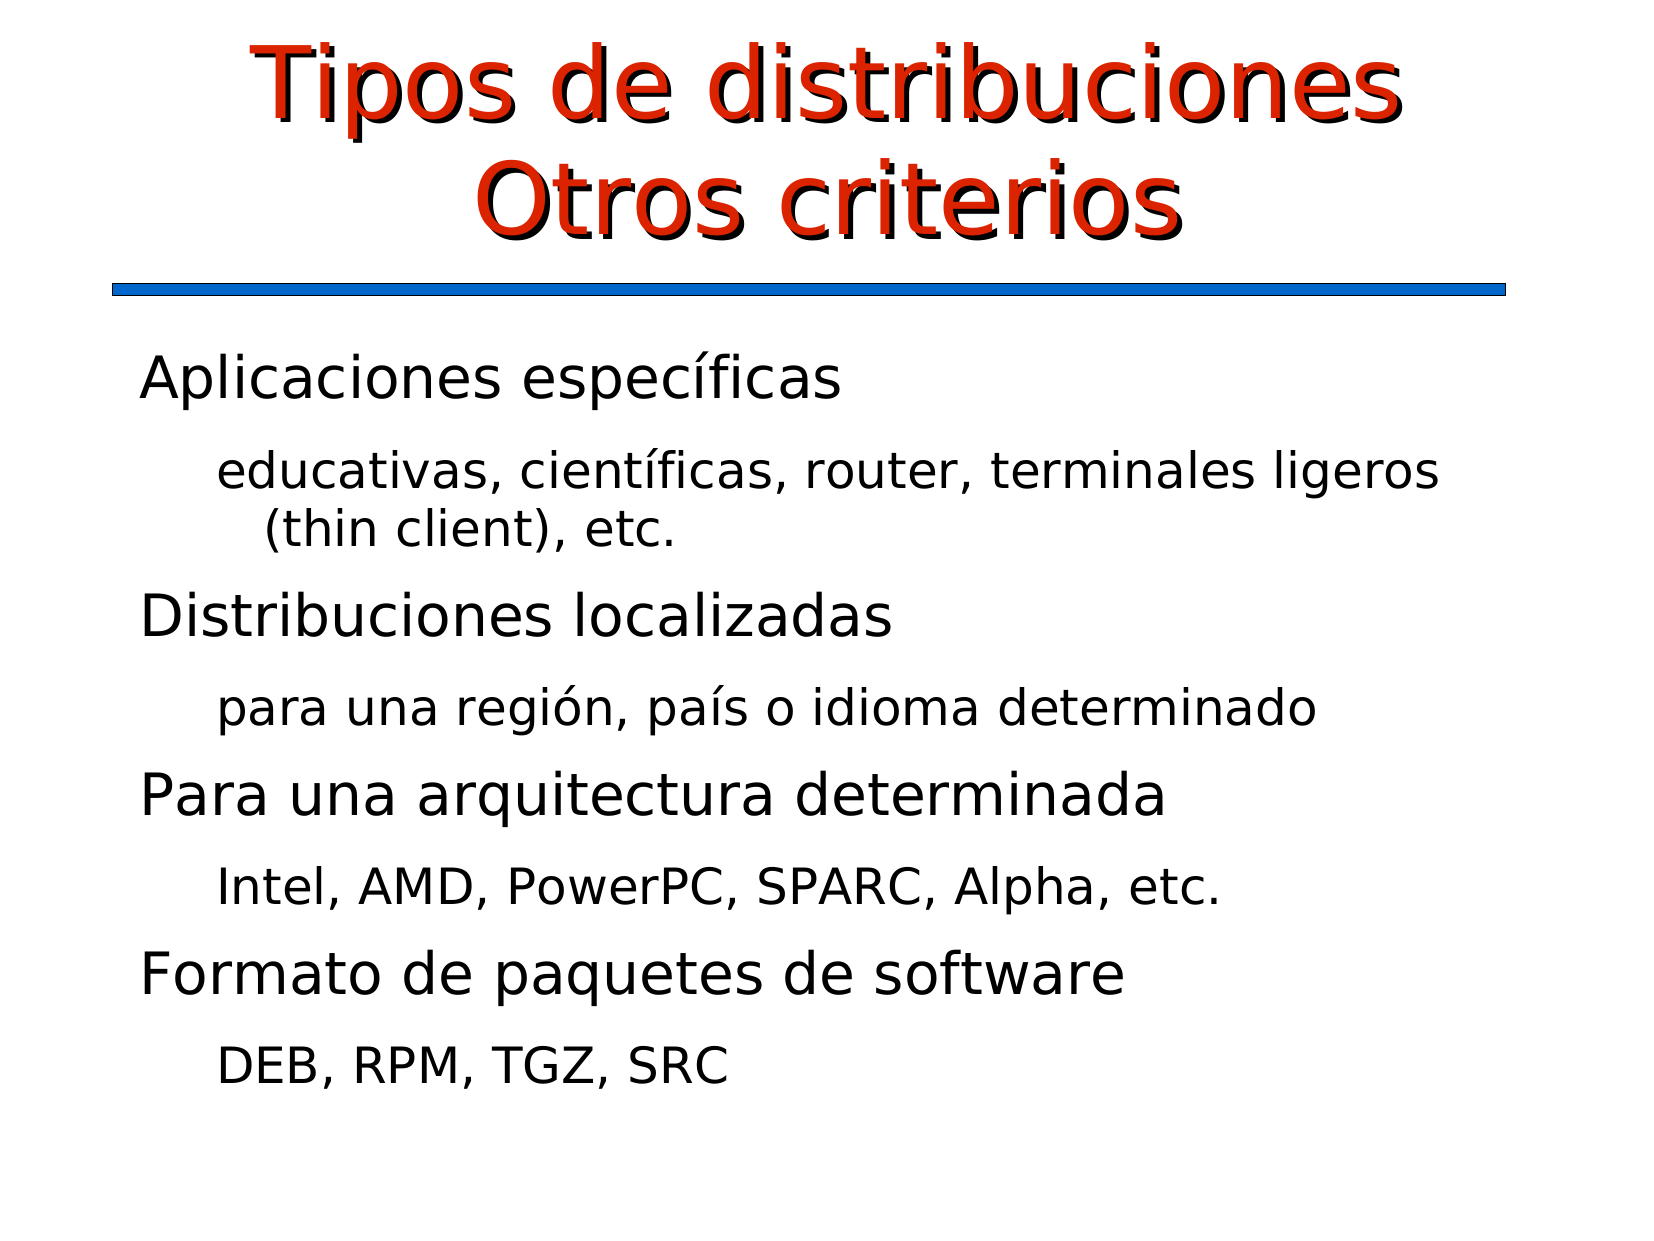

# Tipos de distribuciones Otros criterios
Aplicaciones específicas
educativas, científicas, router, terminales ligeros (thin client), etc.
Distribuciones localizadas
para una región, país o idioma determinado
Para una arquitectura determinada
Intel, AMD, PowerPC, SPARC, Alpha, etc.
Formato de paquetes de software
DEB, RPM, TGZ, SRC